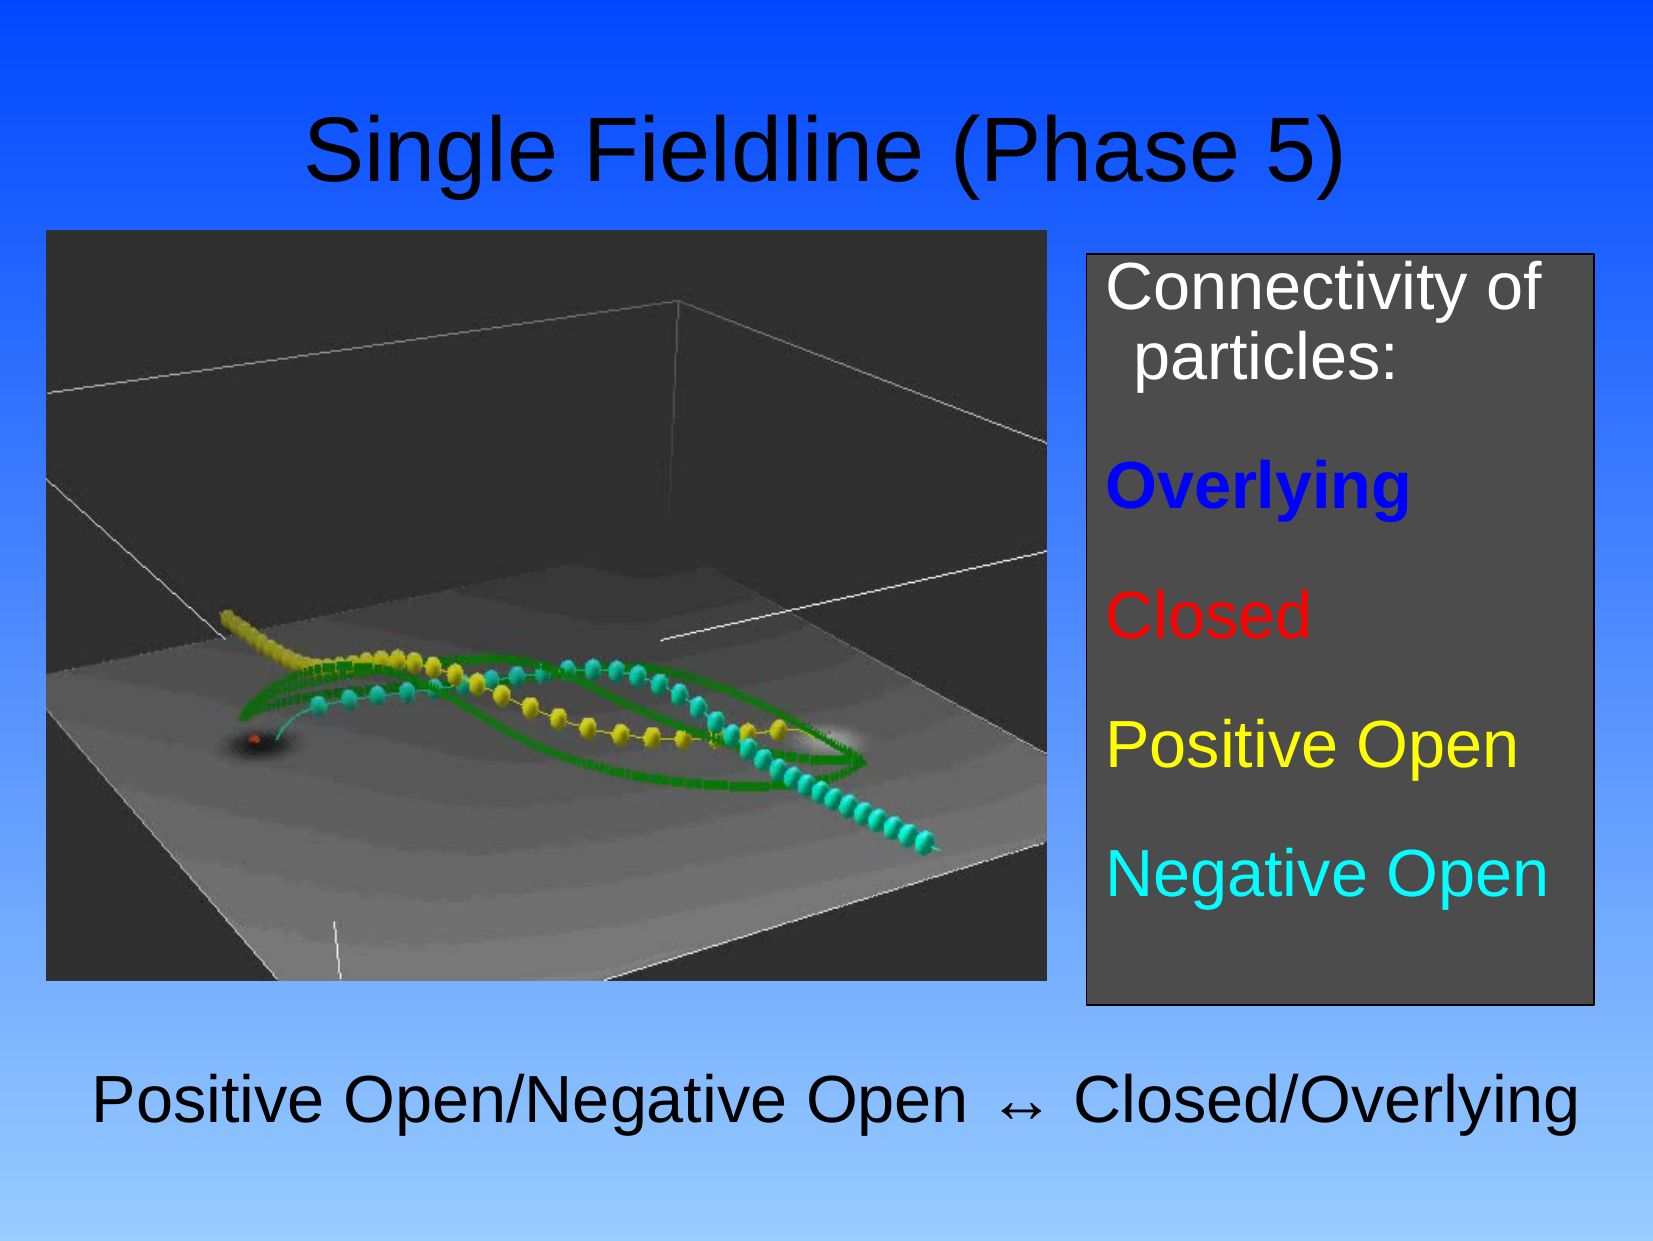

# Single Fieldline (Phase 5)
 Connectivity of particles:
 Overlying
 Closed
 Positive Open
 Negative Open
Positive Open/Negative Open ↔ Closed/Overlying